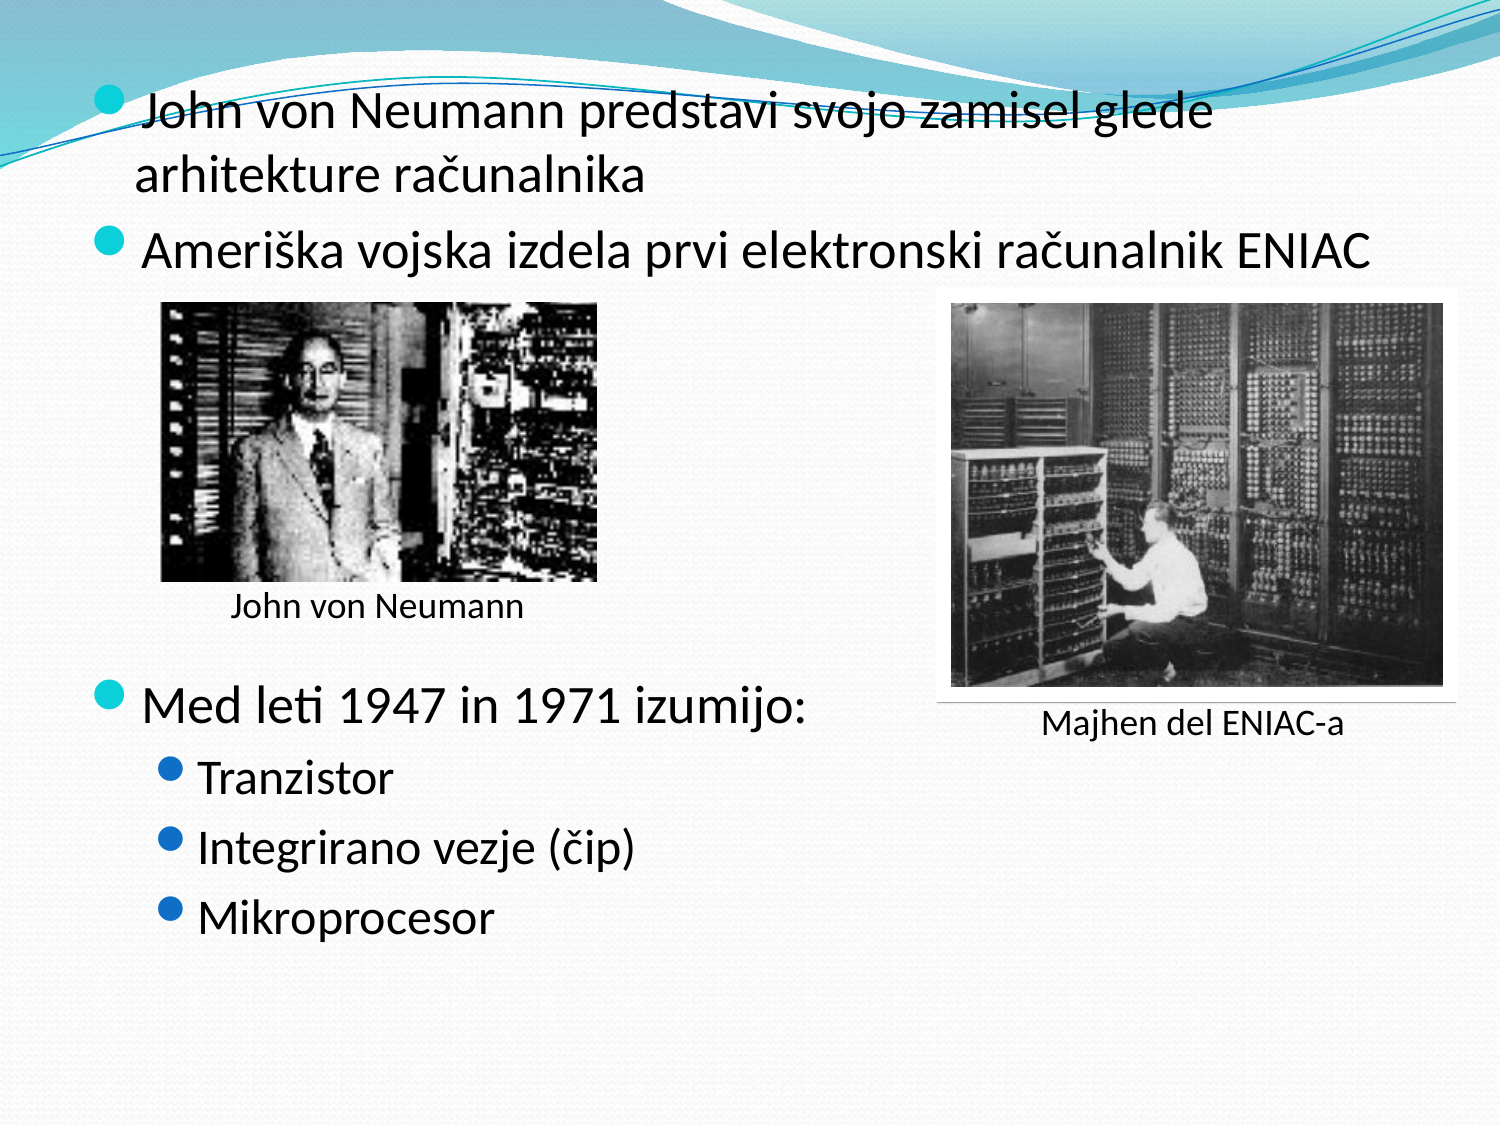

# John von Neumann predstavi svojo zamisel glede arhitekture računalnika
Ameriška vojska izdela prvi elektronski računalnik ENIAC
Med leti 1947 in 1971 izumijo:
Tranzistor
Integrirano vezje (čip)
Mikroprocesor
John von Neumann
Majhen del ENIAC-a